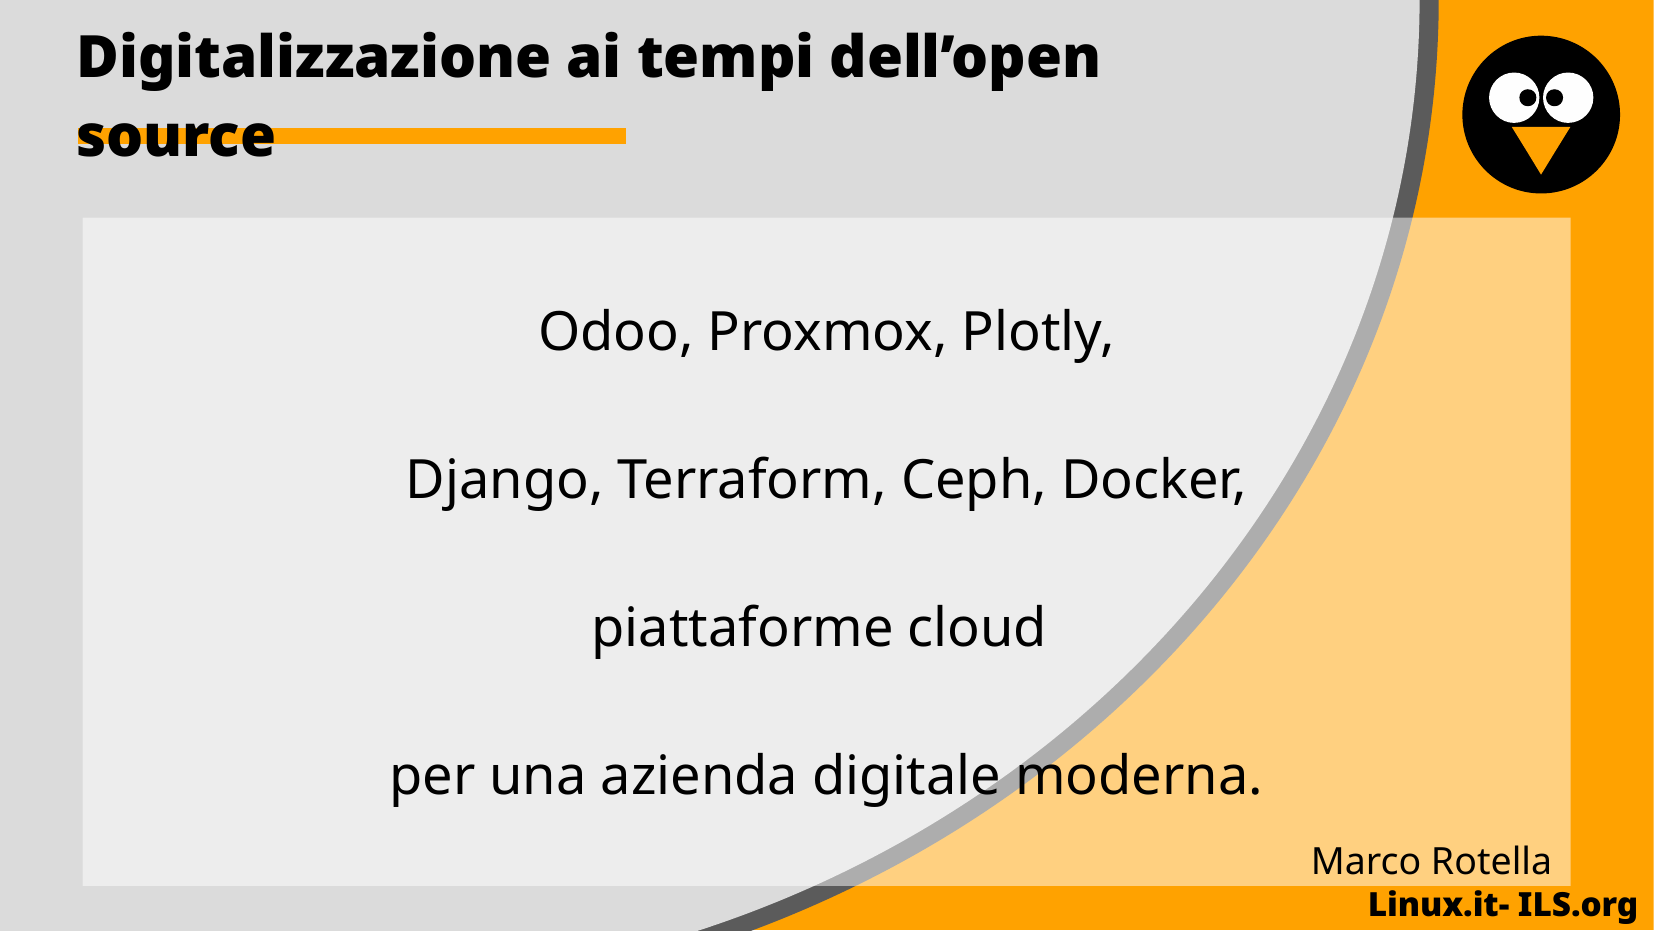

# Digitalizzazione ai tempi dell’open source
 Odoo, Proxmox, Plotly,
Django, Terraform, Ceph, Docker,
piattaforme cloud
per una azienda digitale moderna.
Marco Rotella
Linux.it- ILS.org